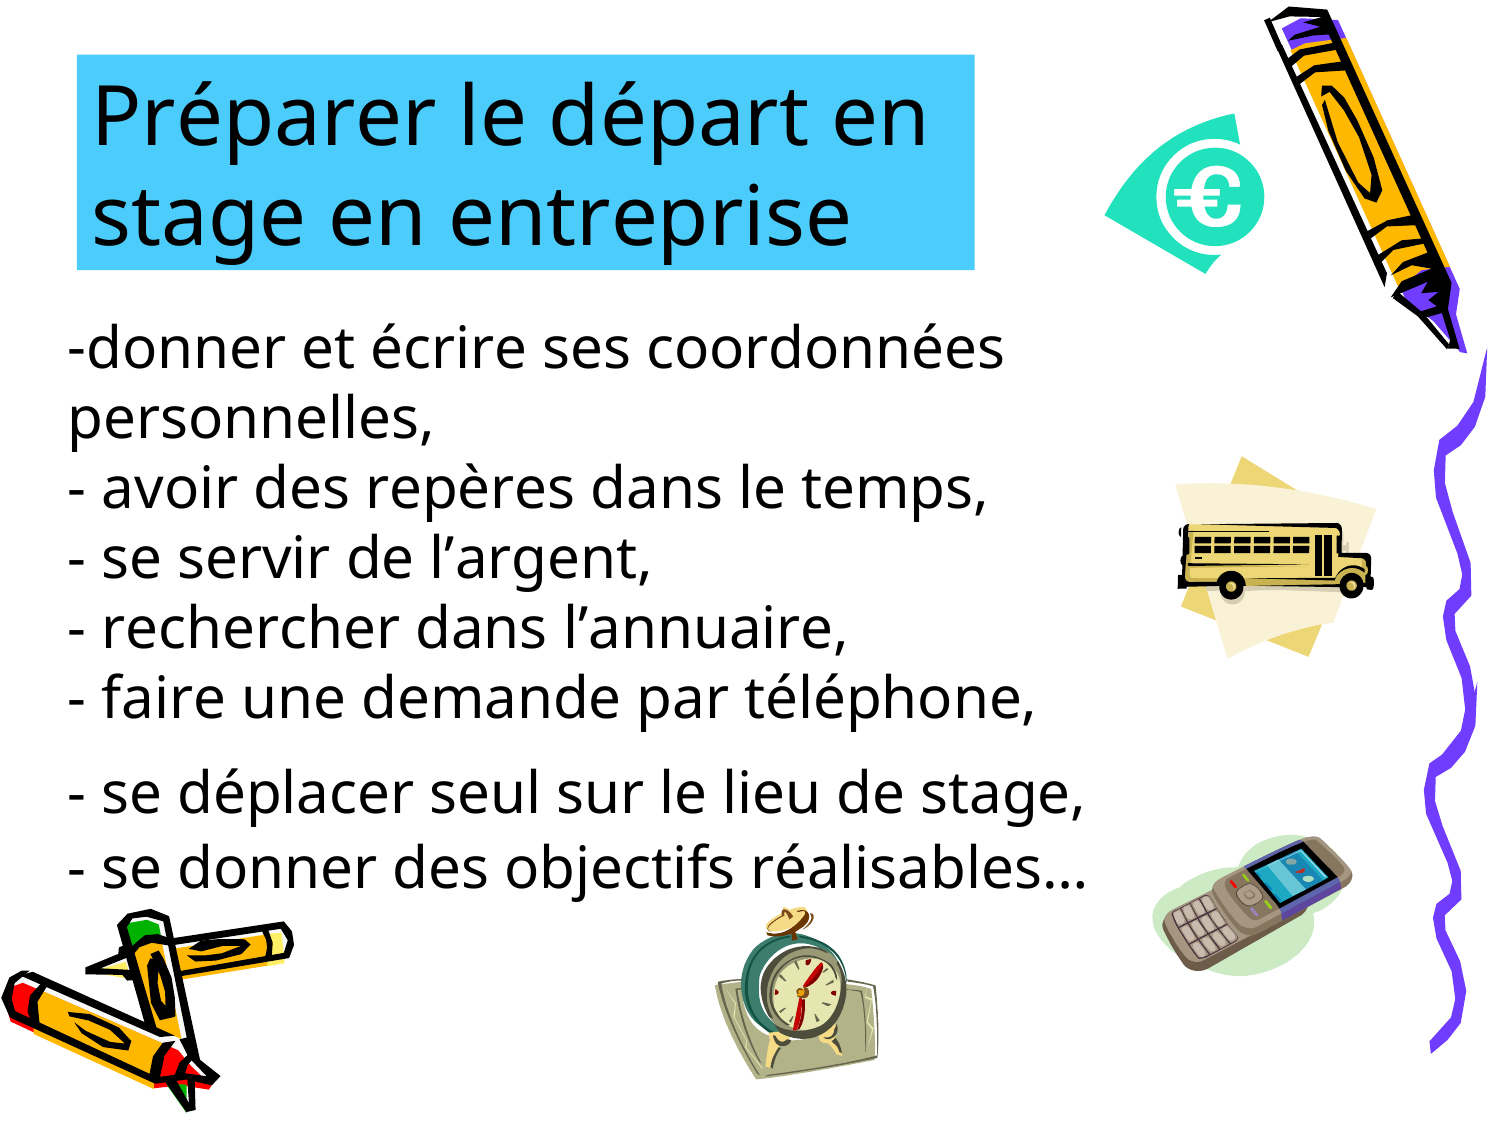

Préparer le départ en stage en entreprise
# donner et écrire ses coordonnées personnelles, - avoir des repères dans le temps, - se servir de l’argent, - rechercher dans l’annuaire, - faire une demande par téléphone, - se déplacer seul sur le lieu de stage, - se donner des objectifs réalisables…